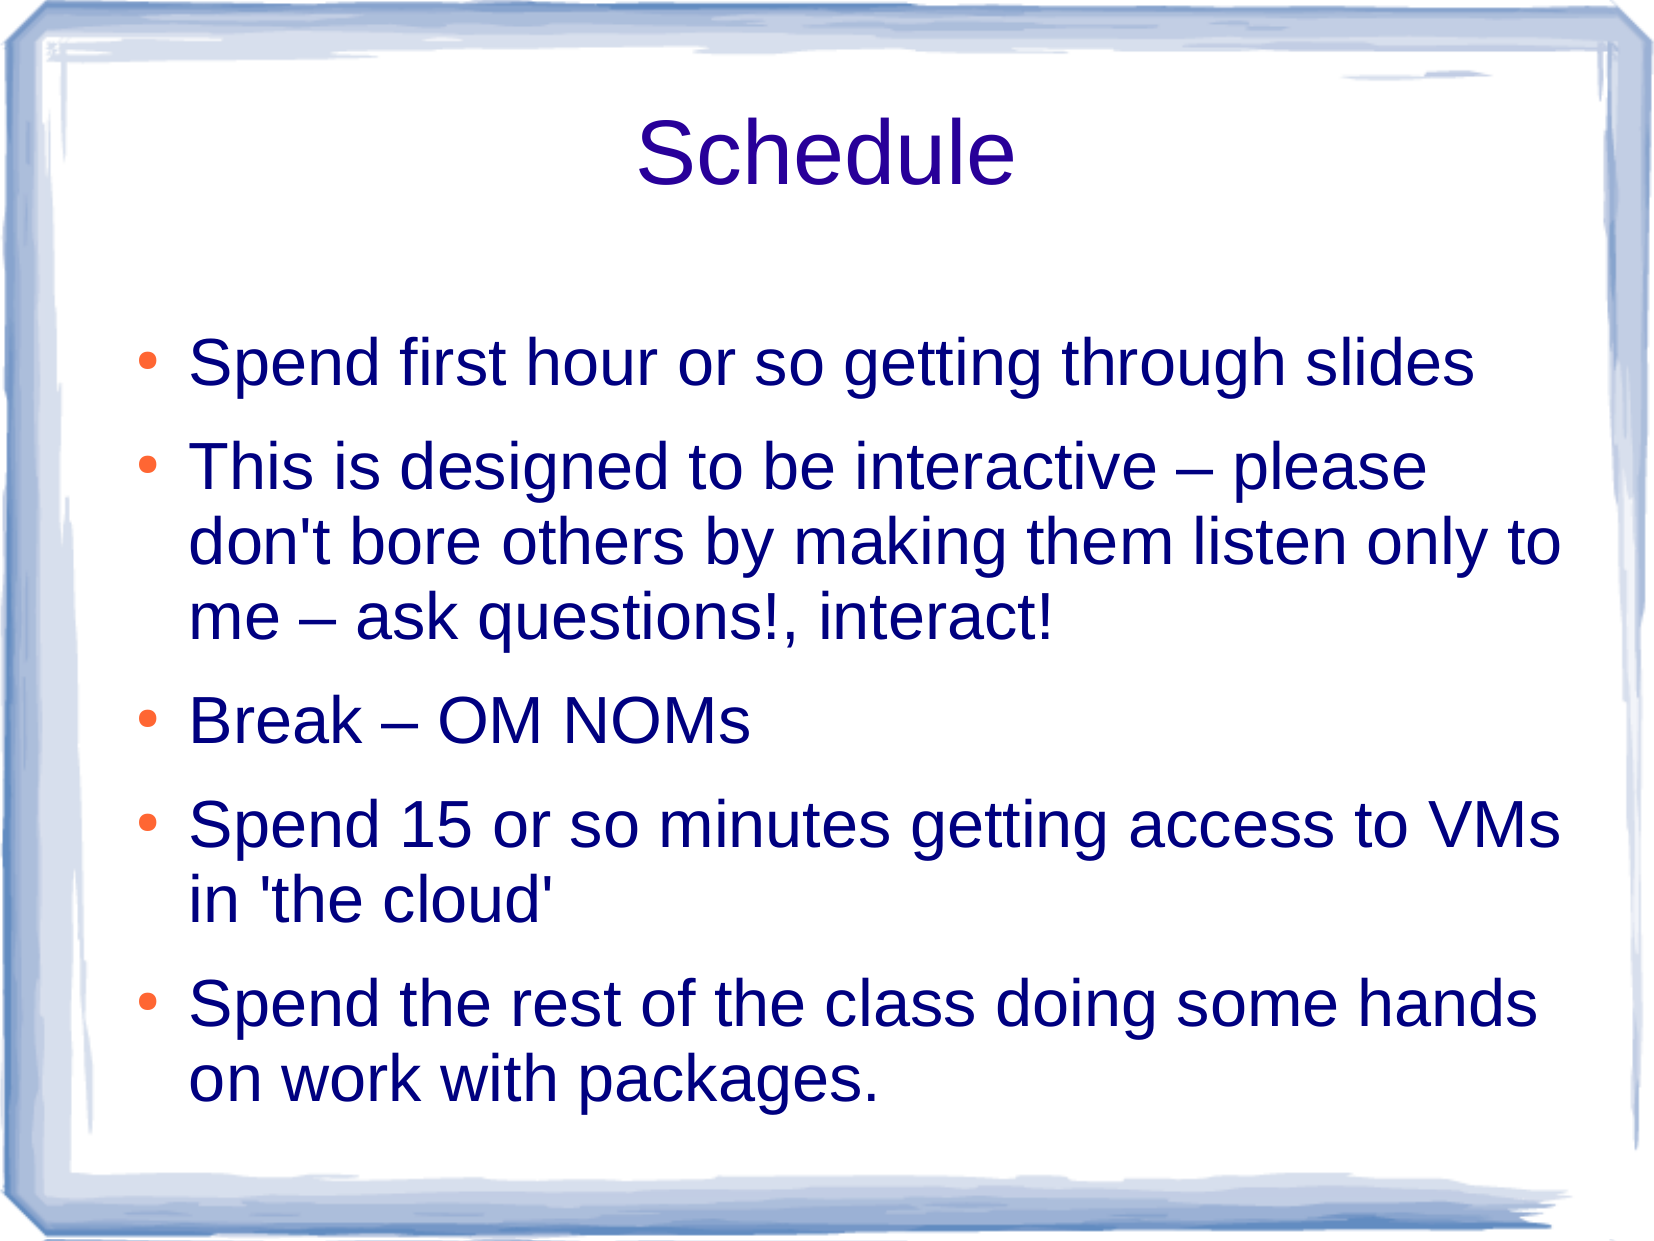

# Schedule
Spend first hour or so getting through slides
This is designed to be interactive – please don't bore others by making them listen only to me – ask questions!, interact!
Break – OM NOMs
Spend 15 or so minutes getting access to VMs in 'the cloud'
Spend the rest of the class doing some hands on work with packages.